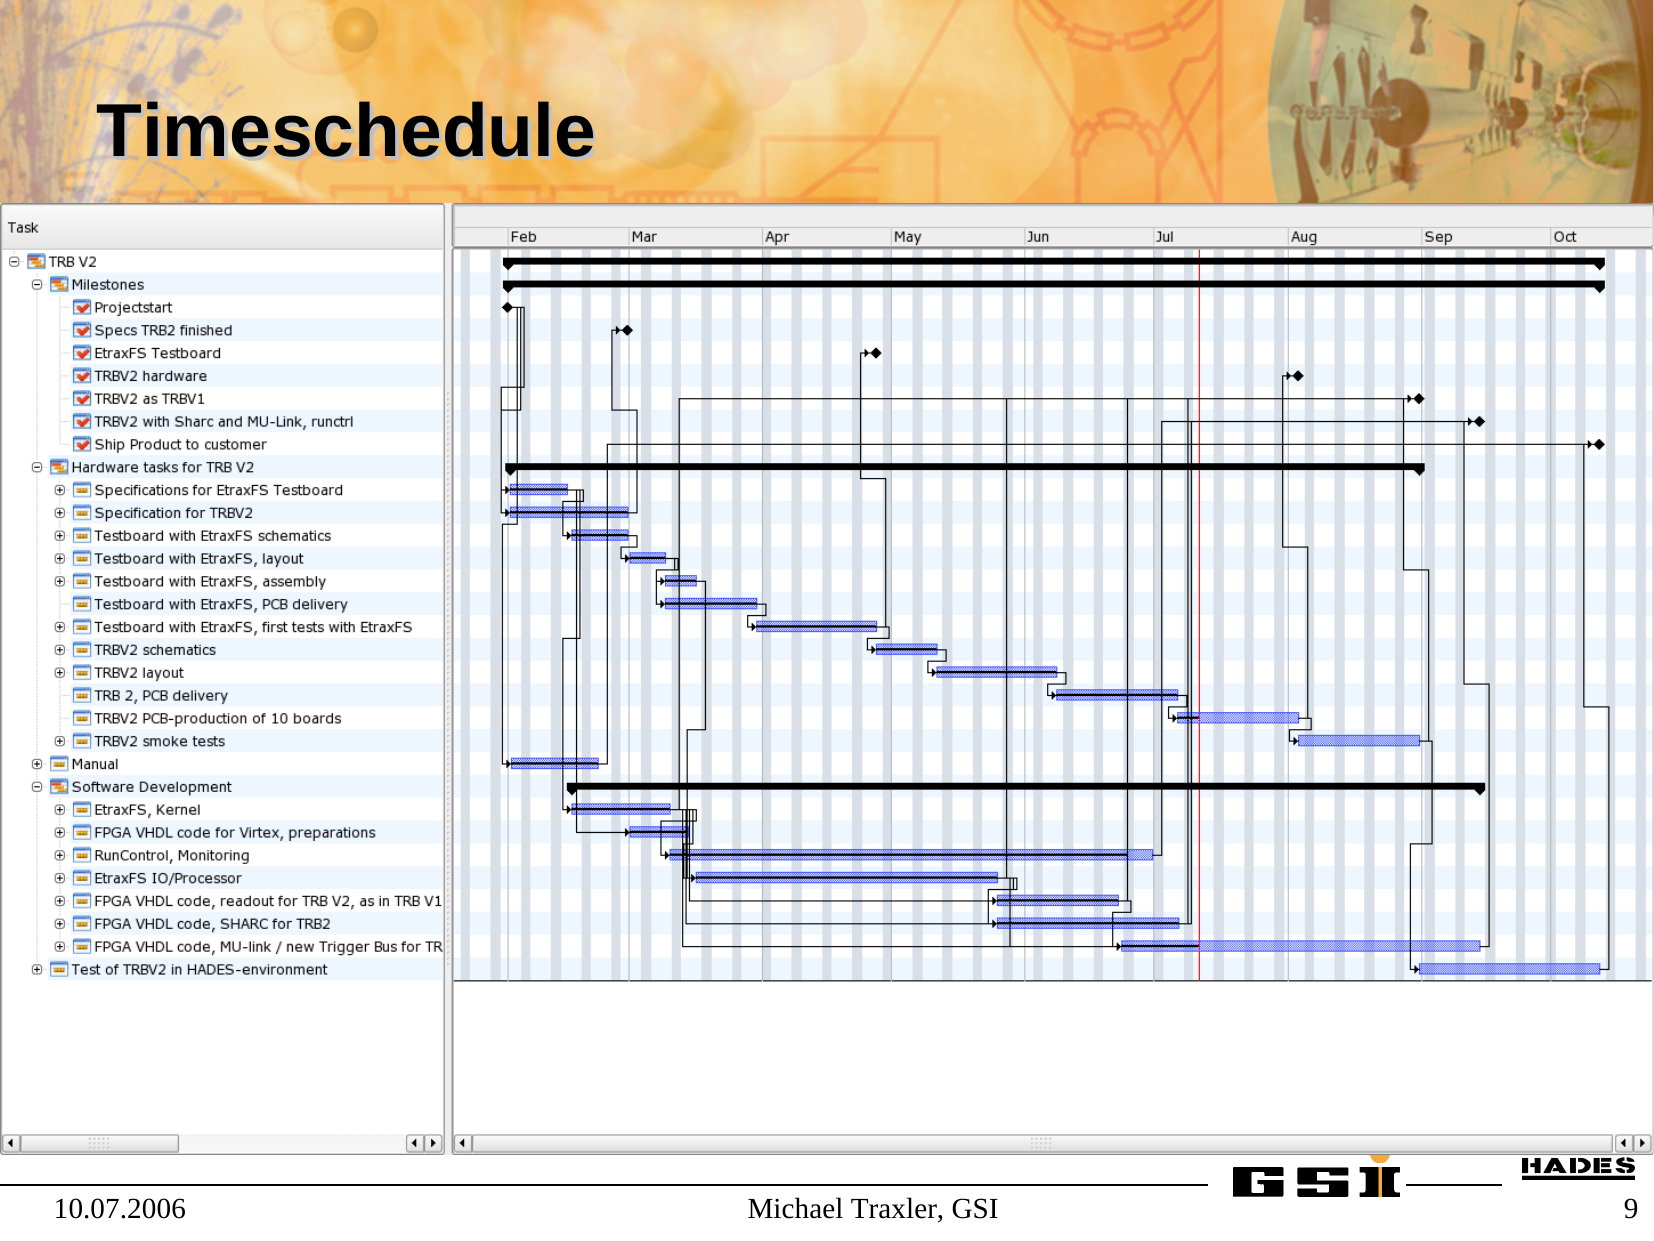

# Timeschedule
10.07.2006
Michael Traxler, GSI
9